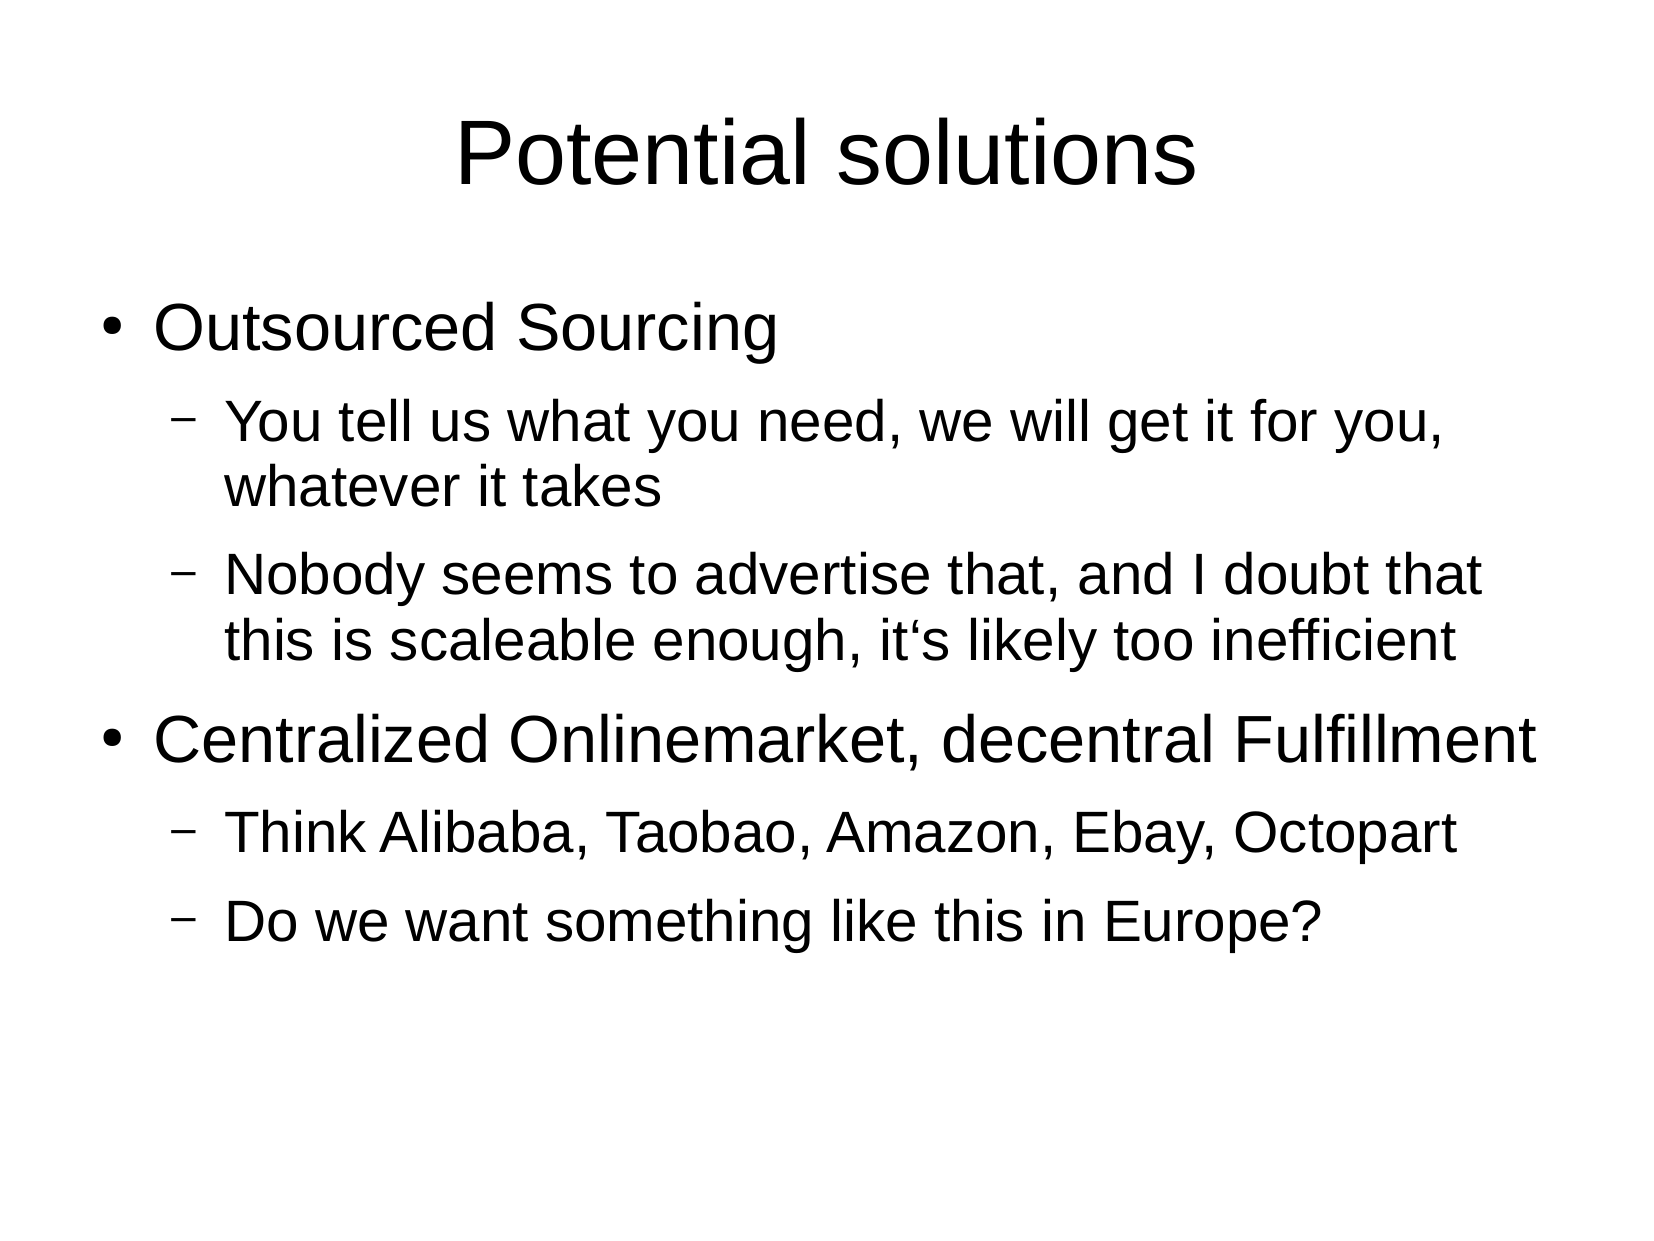

# Potential solutions
Outsourced Sourcing
You tell us what you need, we will get it for you, whatever it takes
Nobody seems to advertise that, and I doubt that this is scaleable enough, it‘s likely too inefficient
Centralized Onlinemarket, decentral Fulfillment
Think Alibaba, Taobao, Amazon, Ebay, Octopart
Do we want something like this in Europe?